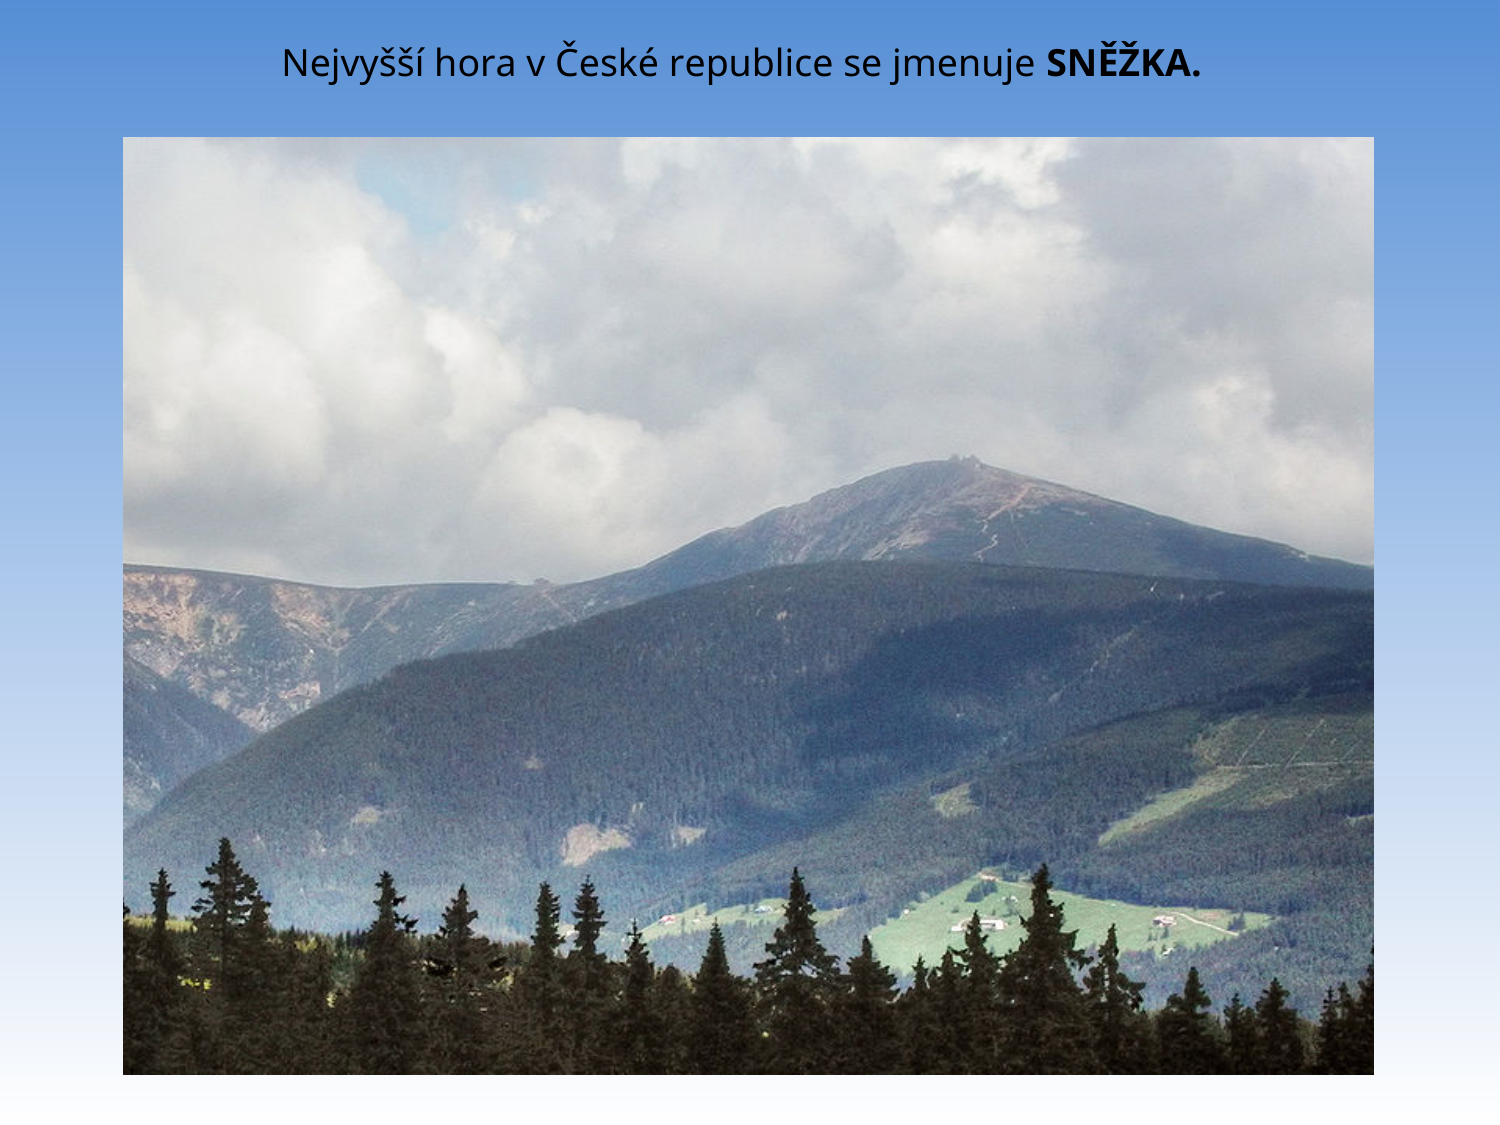

Nejvyšší hora v České republice se jmenuje SNĚŽKA.